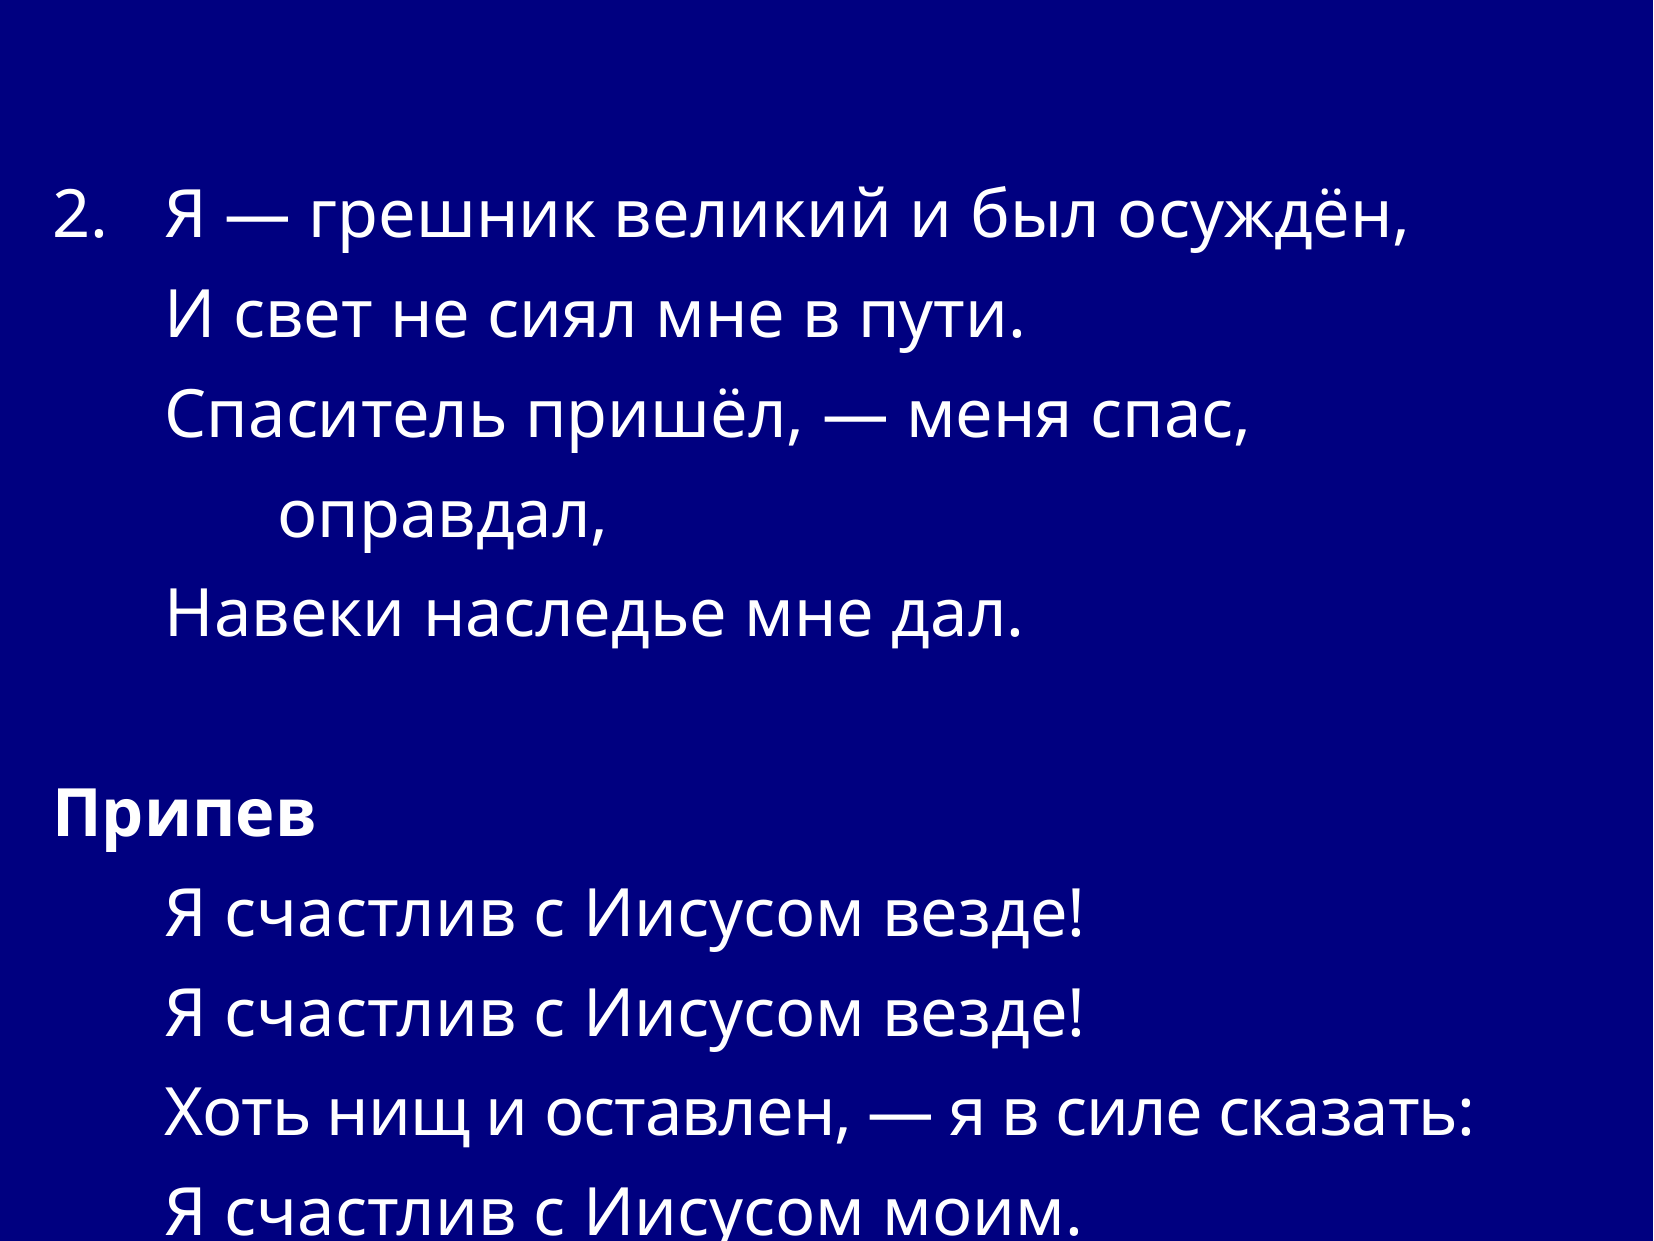

2.	Я — грешник великий и был осуждён,
	И свет не сиял мне в пути.
	Спаситель пришёл, — меня спас,
		оправдал,
	Навеки наследье мне дал.
Припев
	Я счастлив с Иисусом везде!
	Я счастлив с Иисусом везде!
	Хоть нищ и оставлен, — я в силе сказать:
	Я счастлив с Иисусом моим.